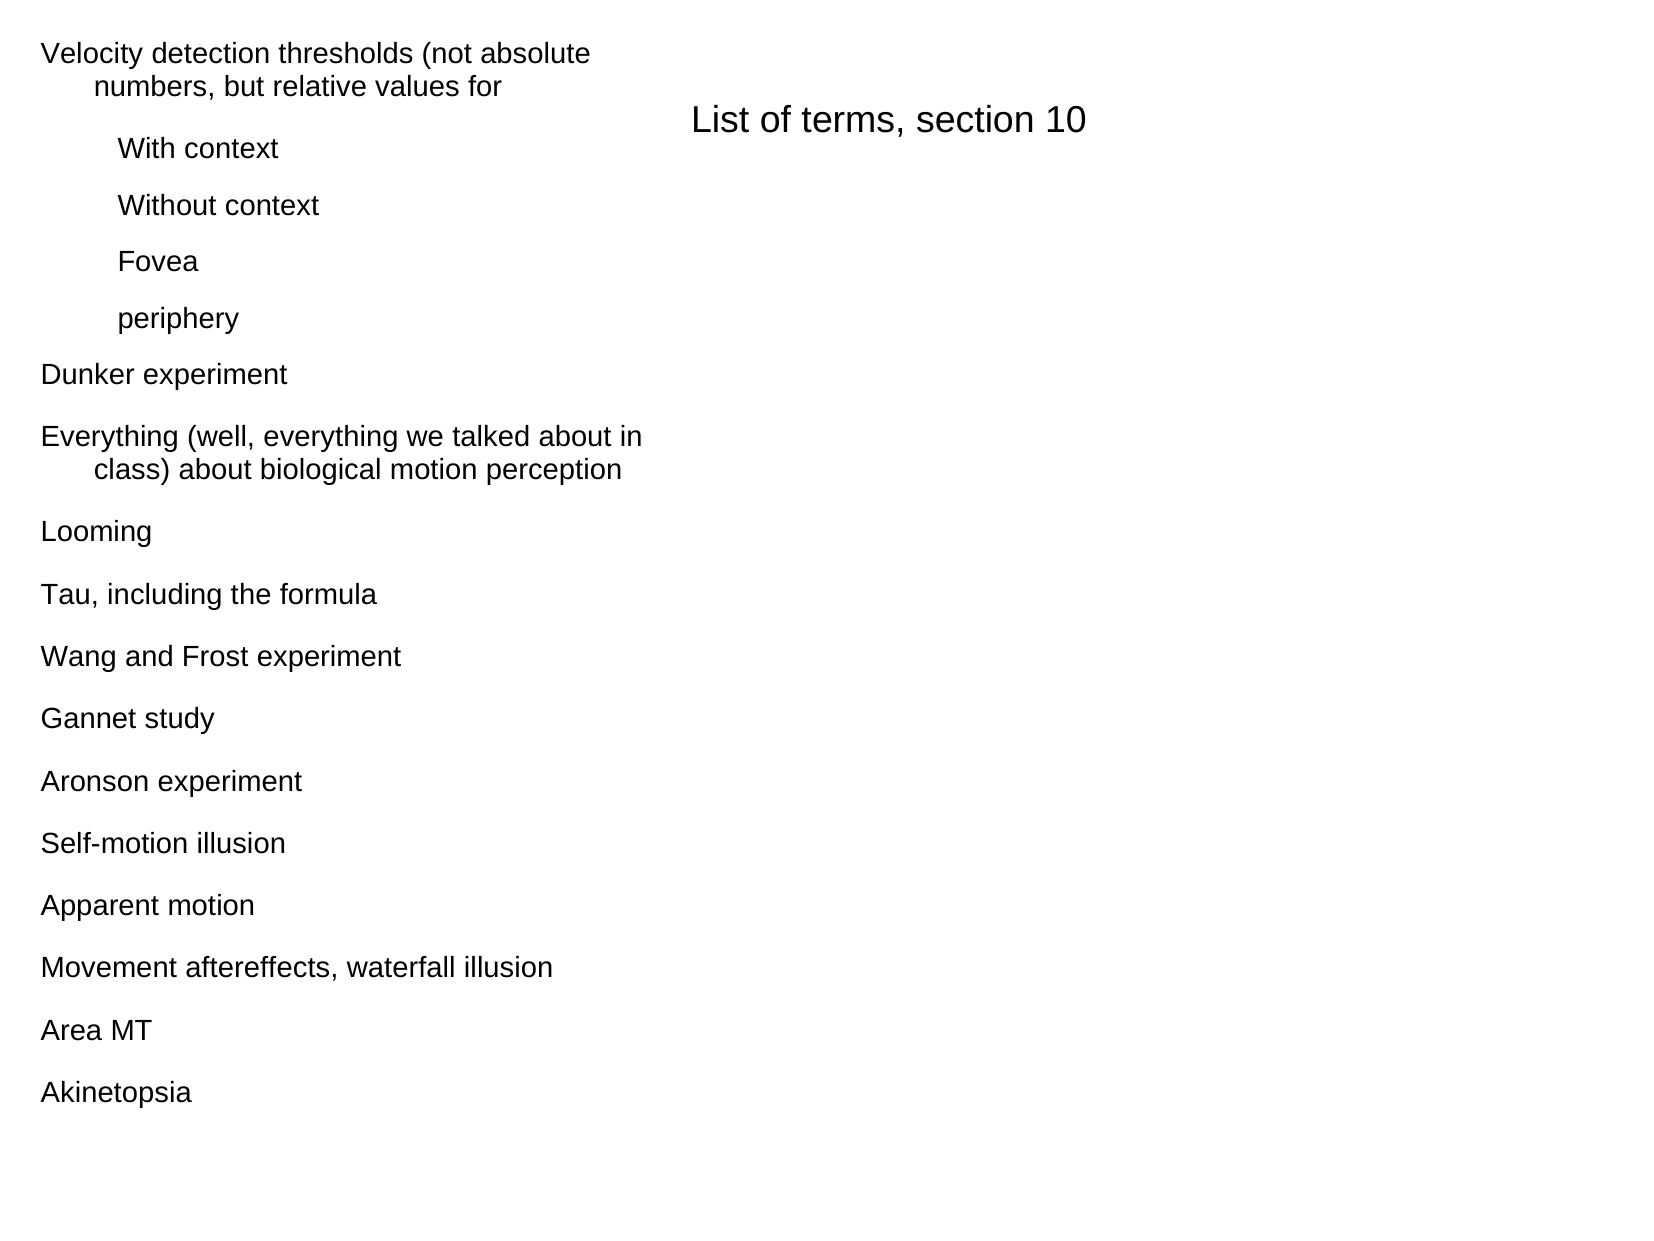

# List of terms, section 10
Velocity detection thresholds (not absolute numbers, but relative values for
With context
Without context
Fovea
periphery
Dunker experiment
Everything (well, everything we talked about in class) about biological motion perception
Looming
Tau, including the formula
Wang and Frost experiment
Gannet study
Aronson experiment
Self-motion illusion
Apparent motion
Movement aftereffects, waterfall illusion
Area MT
Akinetopsia